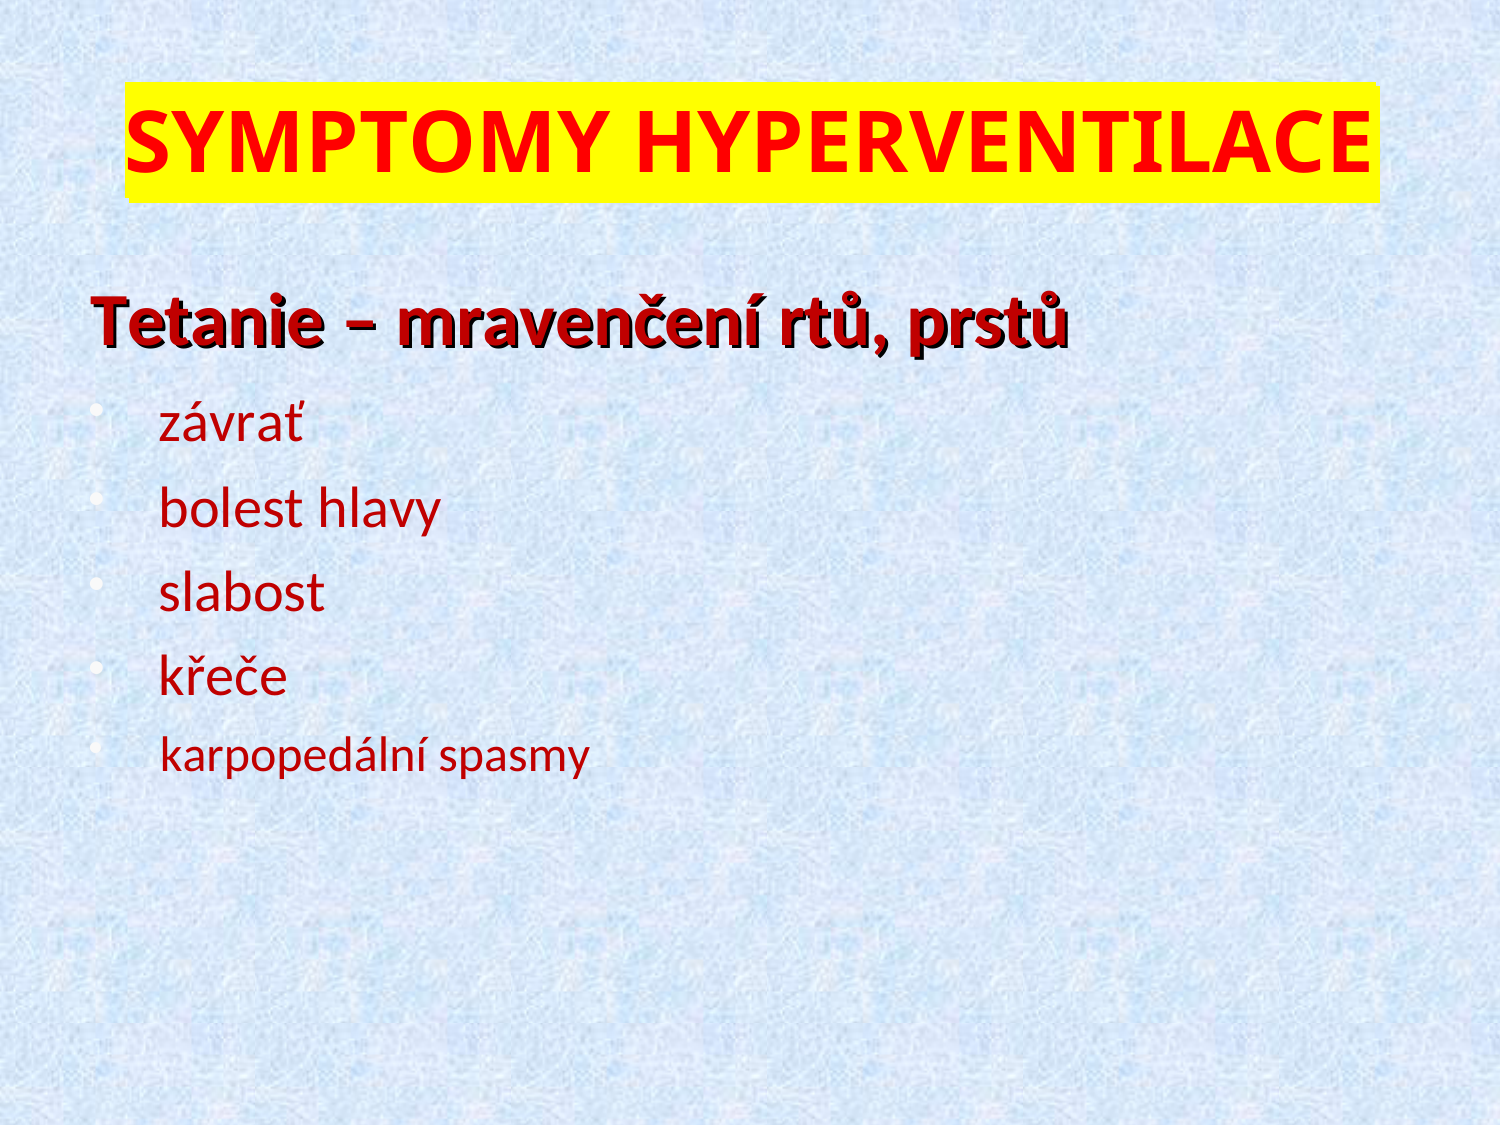

# Symptomy hyperventilace
Tetanie – mravenčení rtů, prstů
 závrať
 bolest hlavy
 slabost
 křeče
 karpopedální spasmy